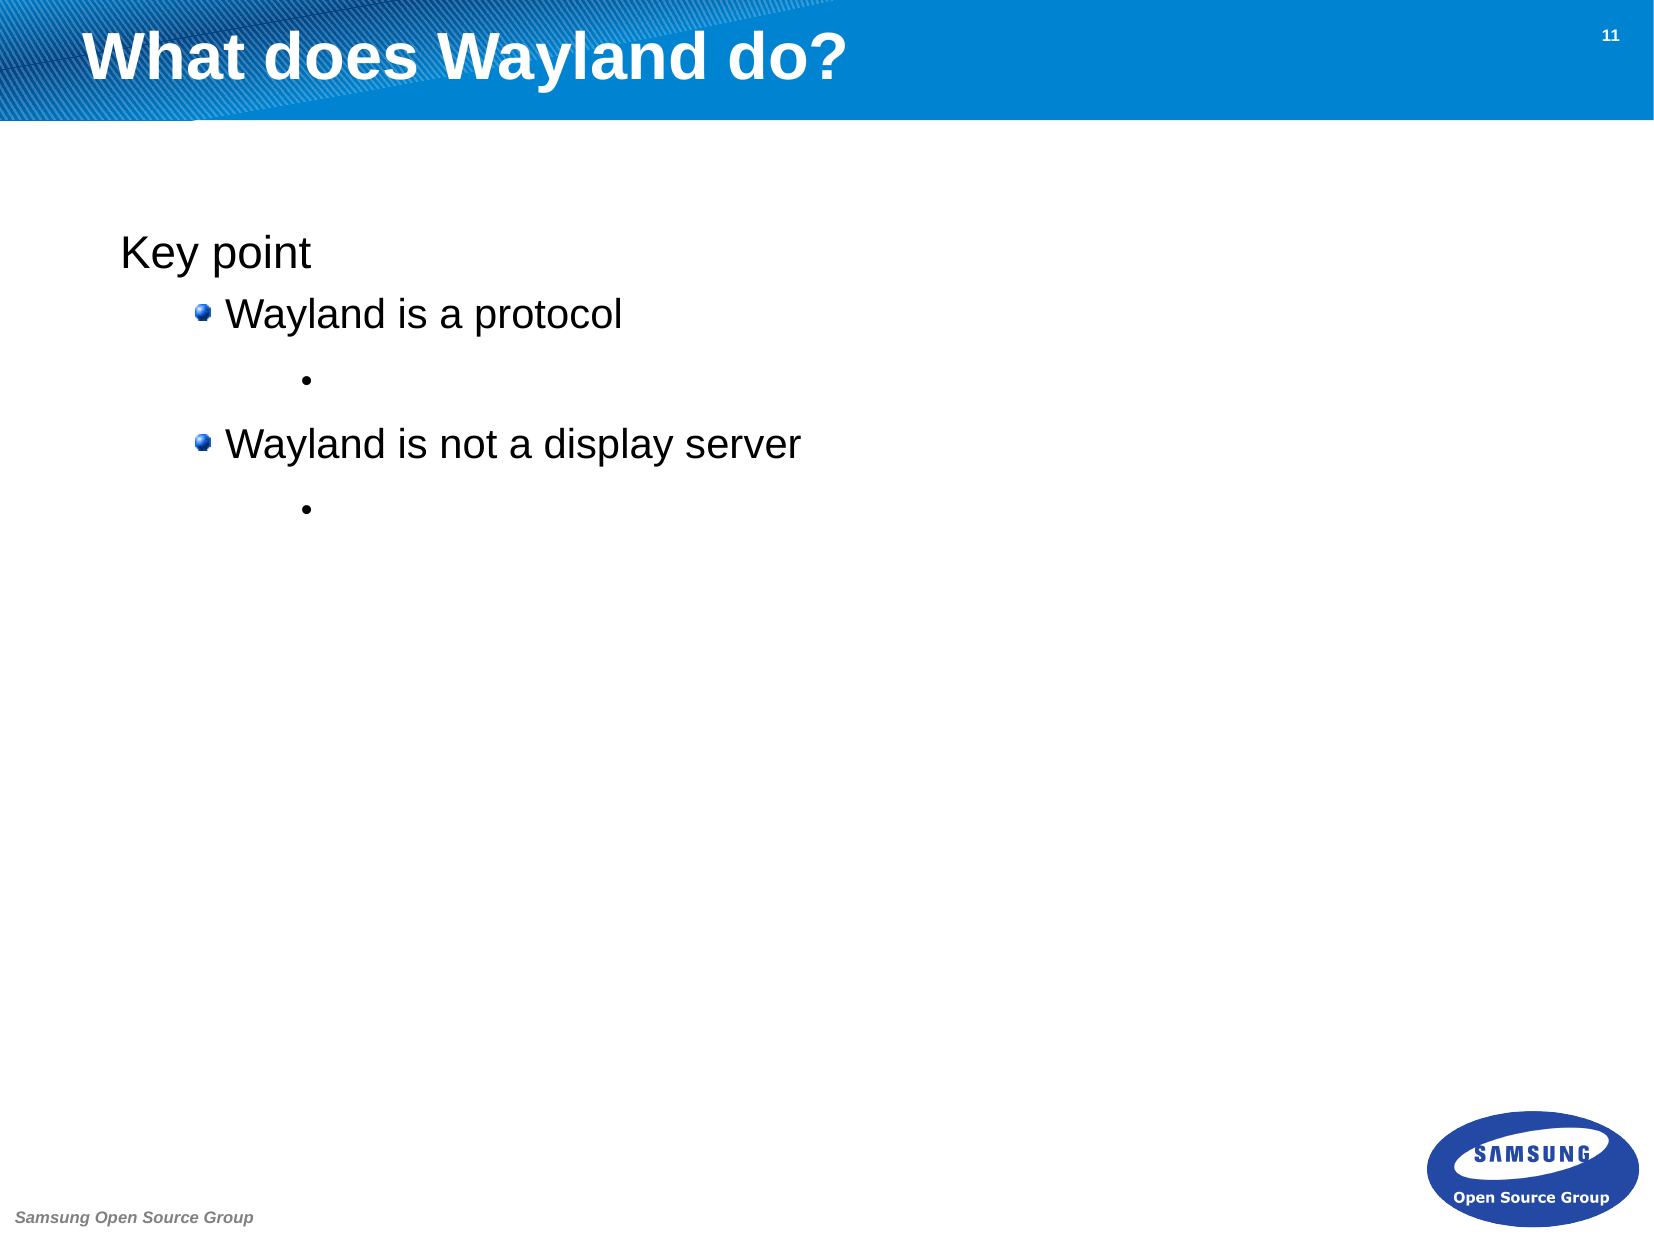

# What does Wayland do?
Key point
Wayland is a protocol
Wayland is not a display server